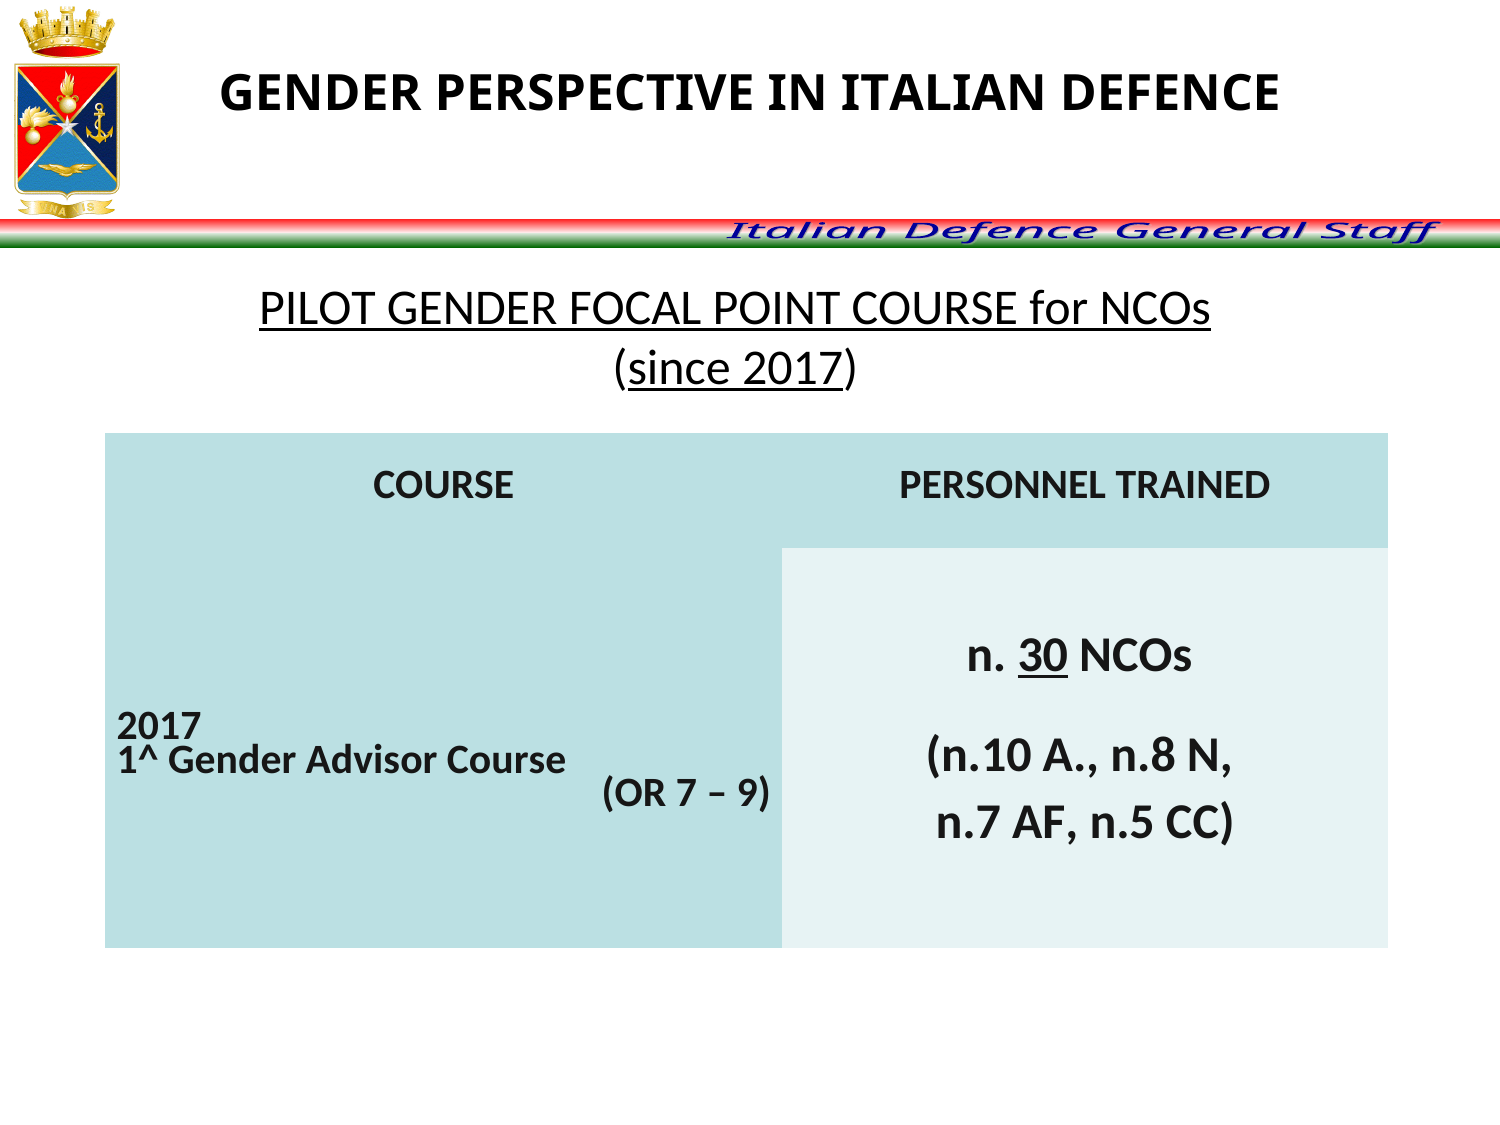

GENDER PERSPECTIVE IN ITALIAN DEFENCE
PILOT GENDER FOCAL POINT COURSE for NCOs
(since 2017)
| COURSE | PERSONNEL TRAINED |
| --- | --- |
| 2017 1^ Gender Advisor Course (OR 7 – 9) | n. 30 NCOs (n.10 A., n.8 N, n.7 AF, n.5 CC) |